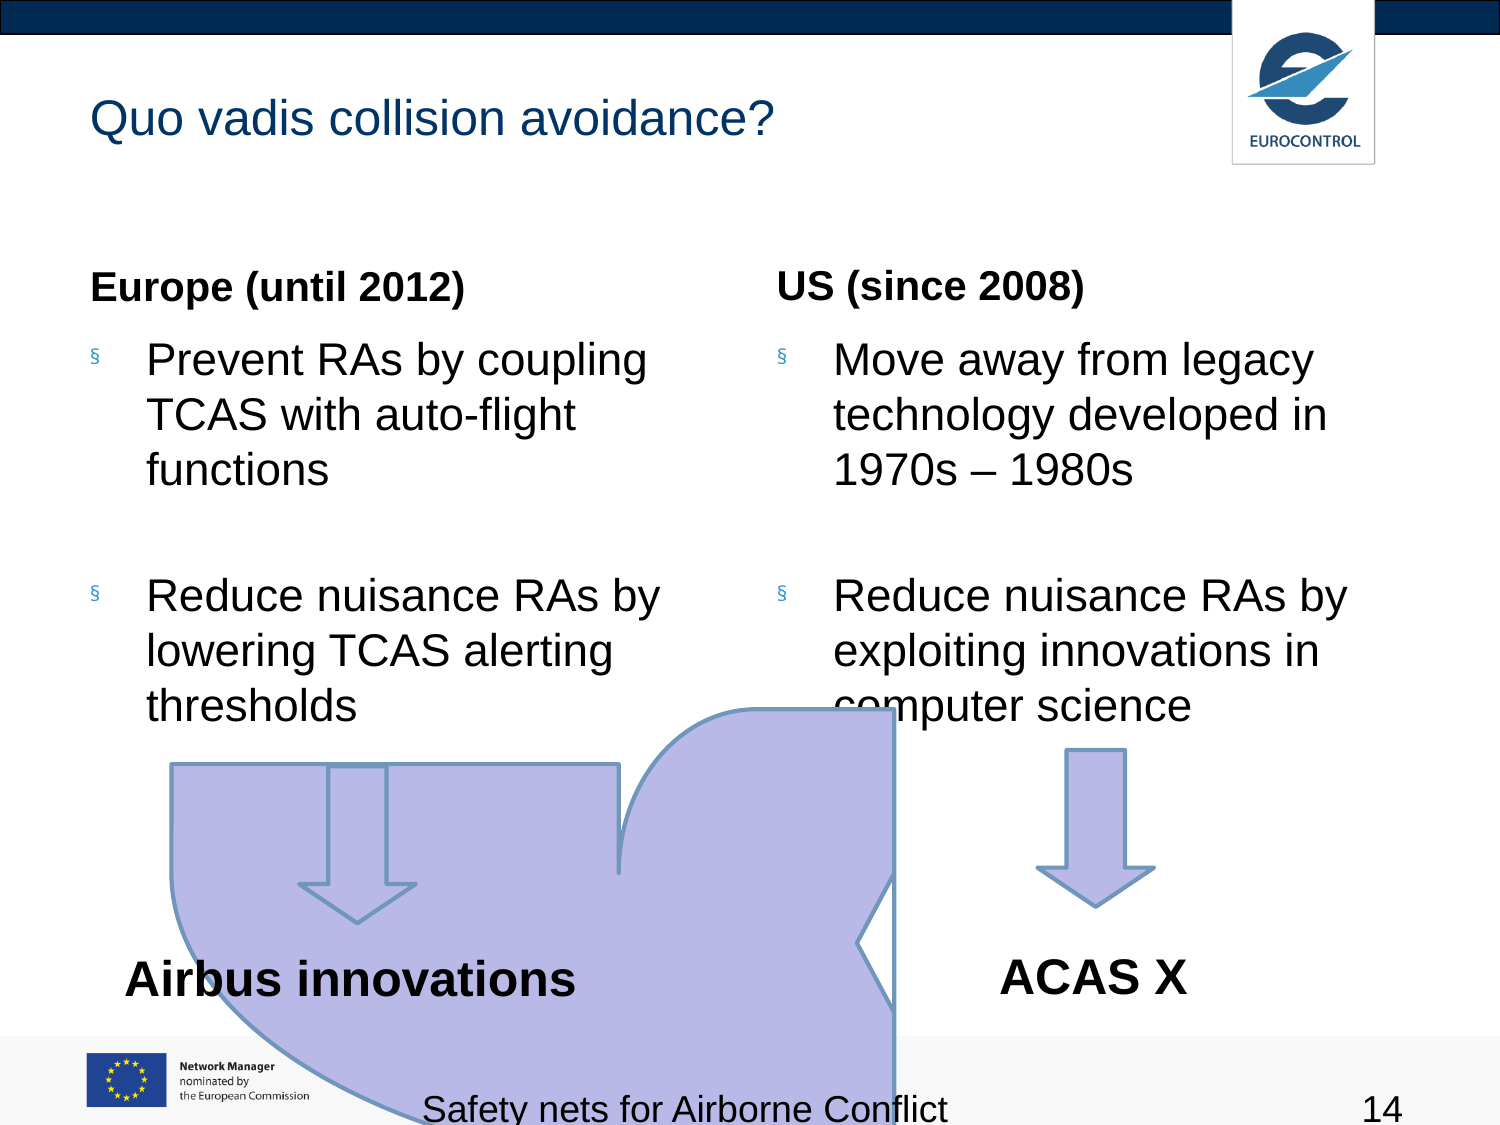

# Quo vadis collision avoidance?
Europe (until 2012)
US (since 2008)
Prevent RAs by coupling TCAS with auto-flight functions
Reduce nuisance RAs by lowering TCAS alerting thresholds
Move away from legacy technology developed in 1970s – 1980s
Reduce nuisance RAs by exploiting innovations in computer science
ACAS X
Airbus innovations
Safety nets for Airborne Conflict